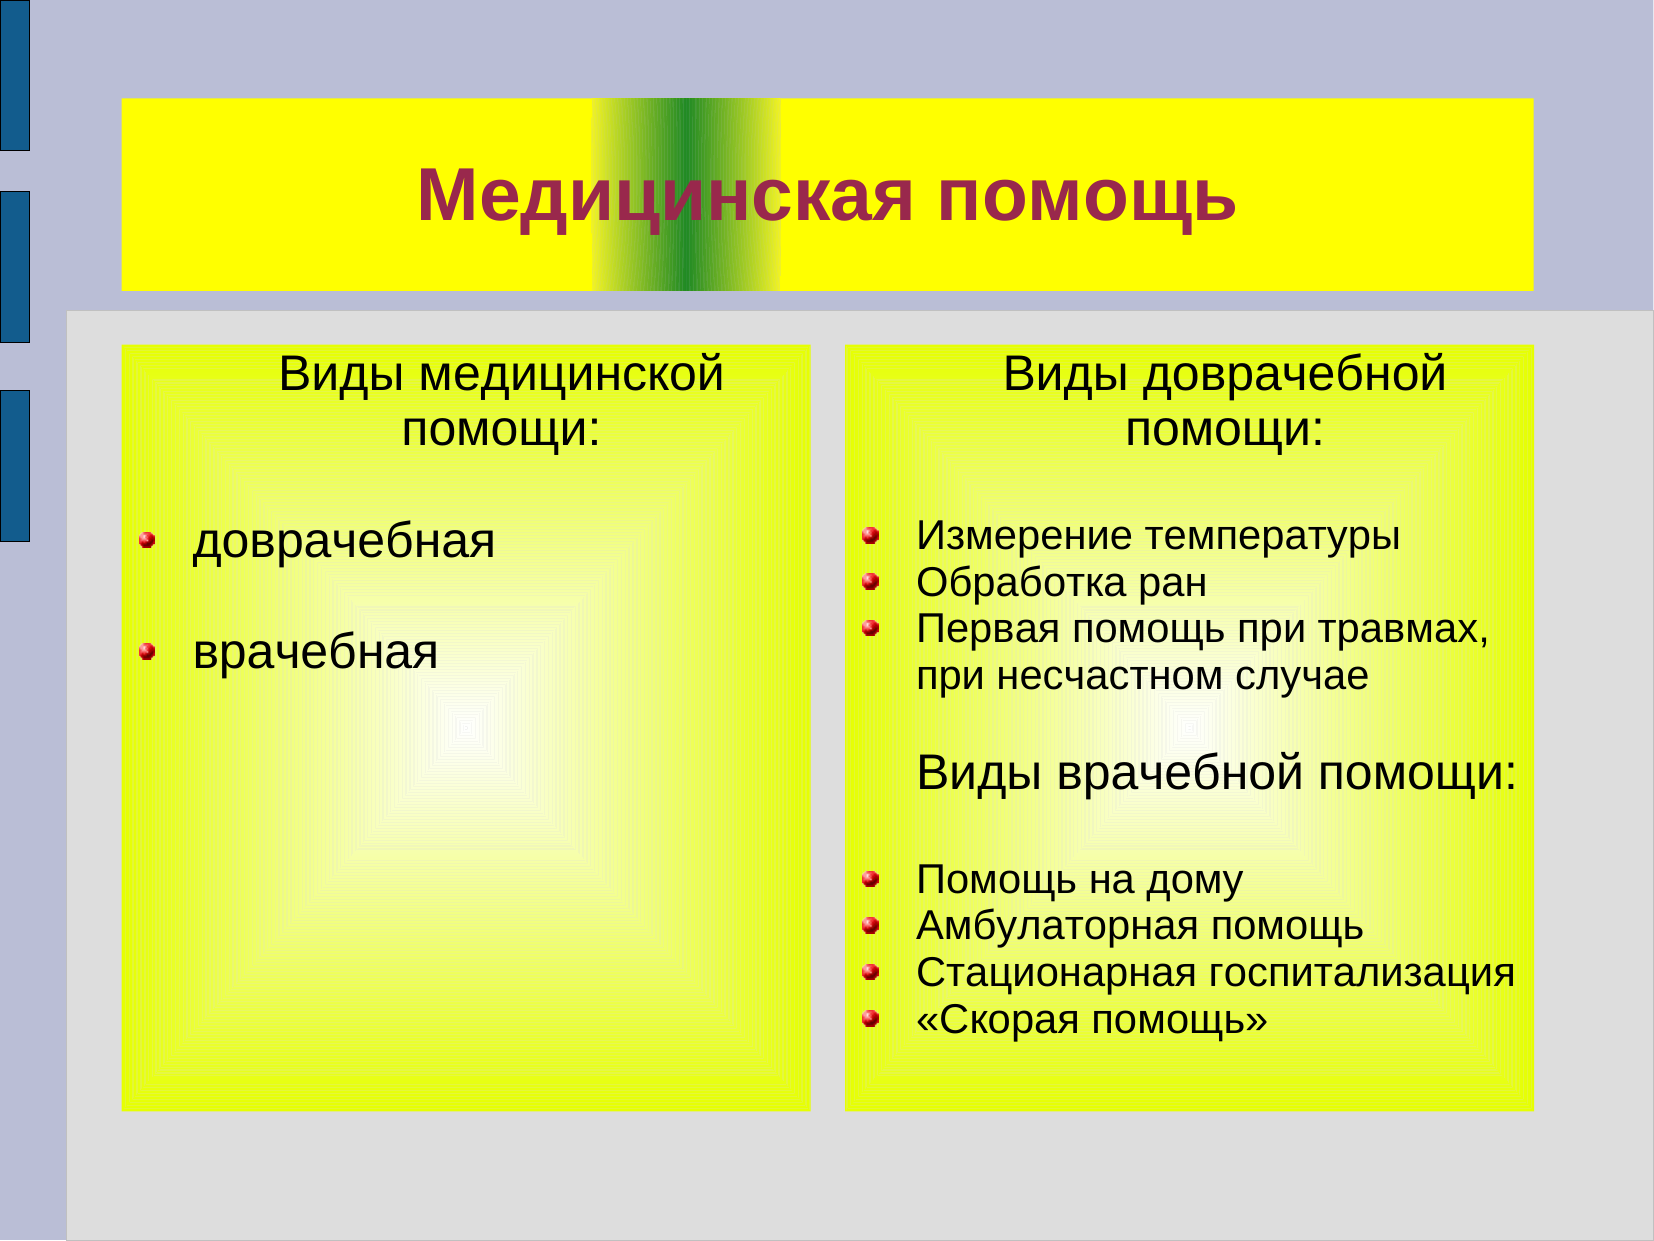

# Медицинская помощь
Виды медицинской помощи:
доврачебная
врачебная
Виды доврачебной помощи:
Измерение температуры
Обработка ран
Первая помощь при травмах, при несчастном случае
Виды врачебной помощи:
Помощь на дому
Амбулаторная помощь
Стационарная госпитализация
«Скорая помощь»